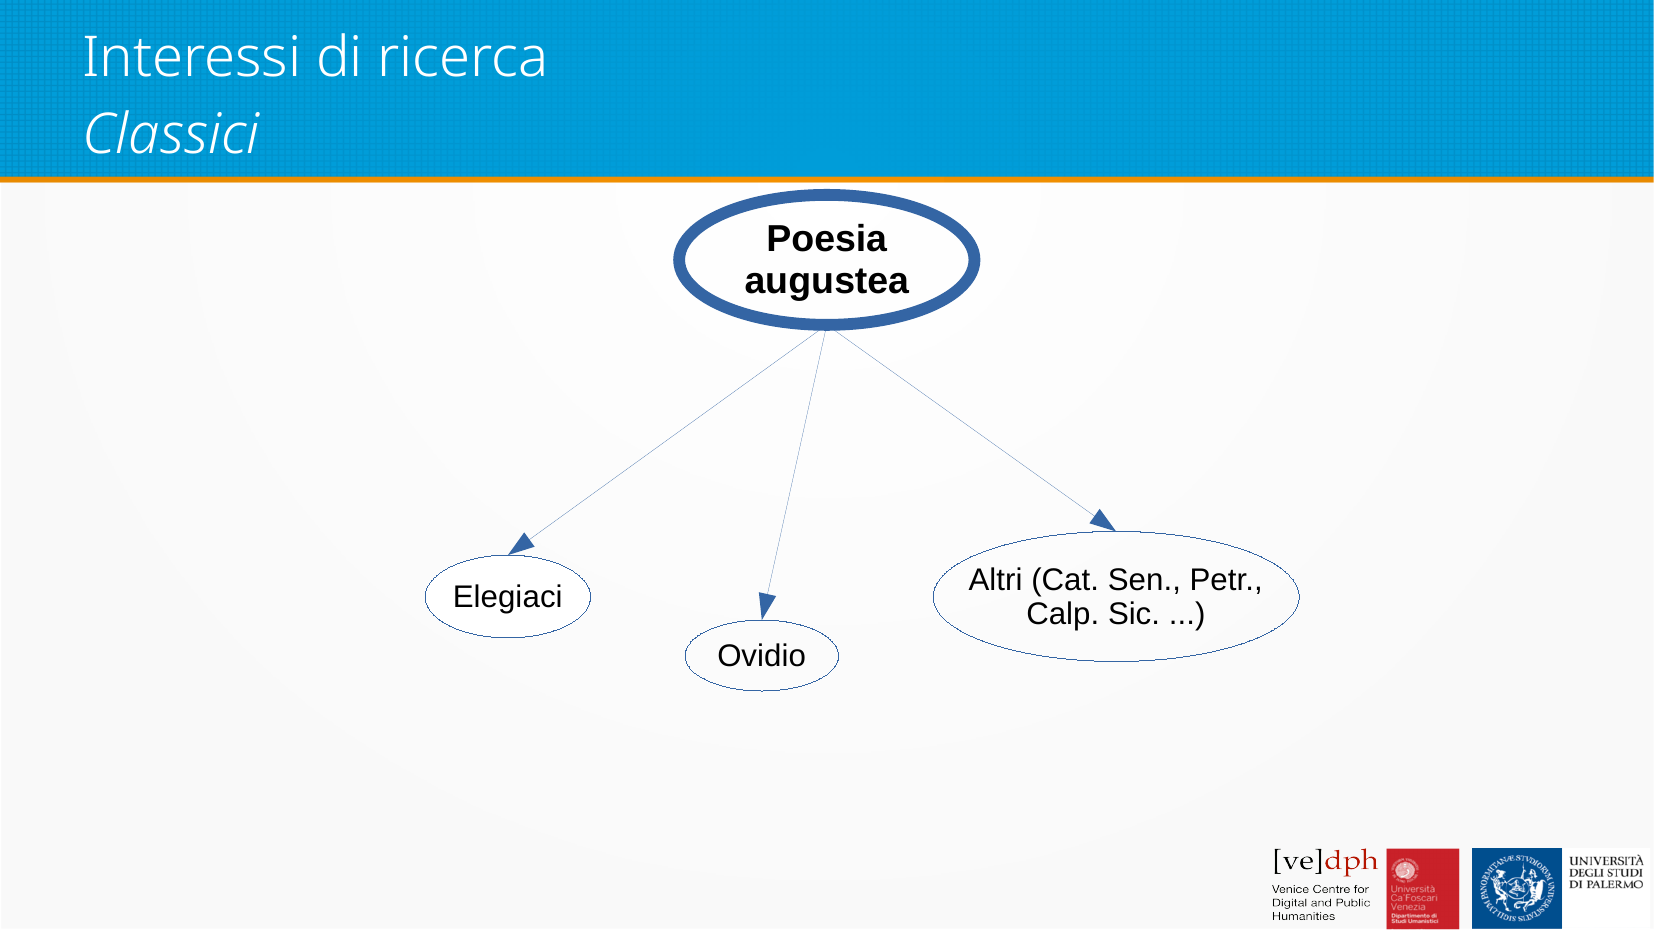

# Interessi di ricerca Classici
Poesia
augustea
Altri (Cat. Sen., Petr.,
Calp. Sic. ...)
Elegiaci
Ovidio